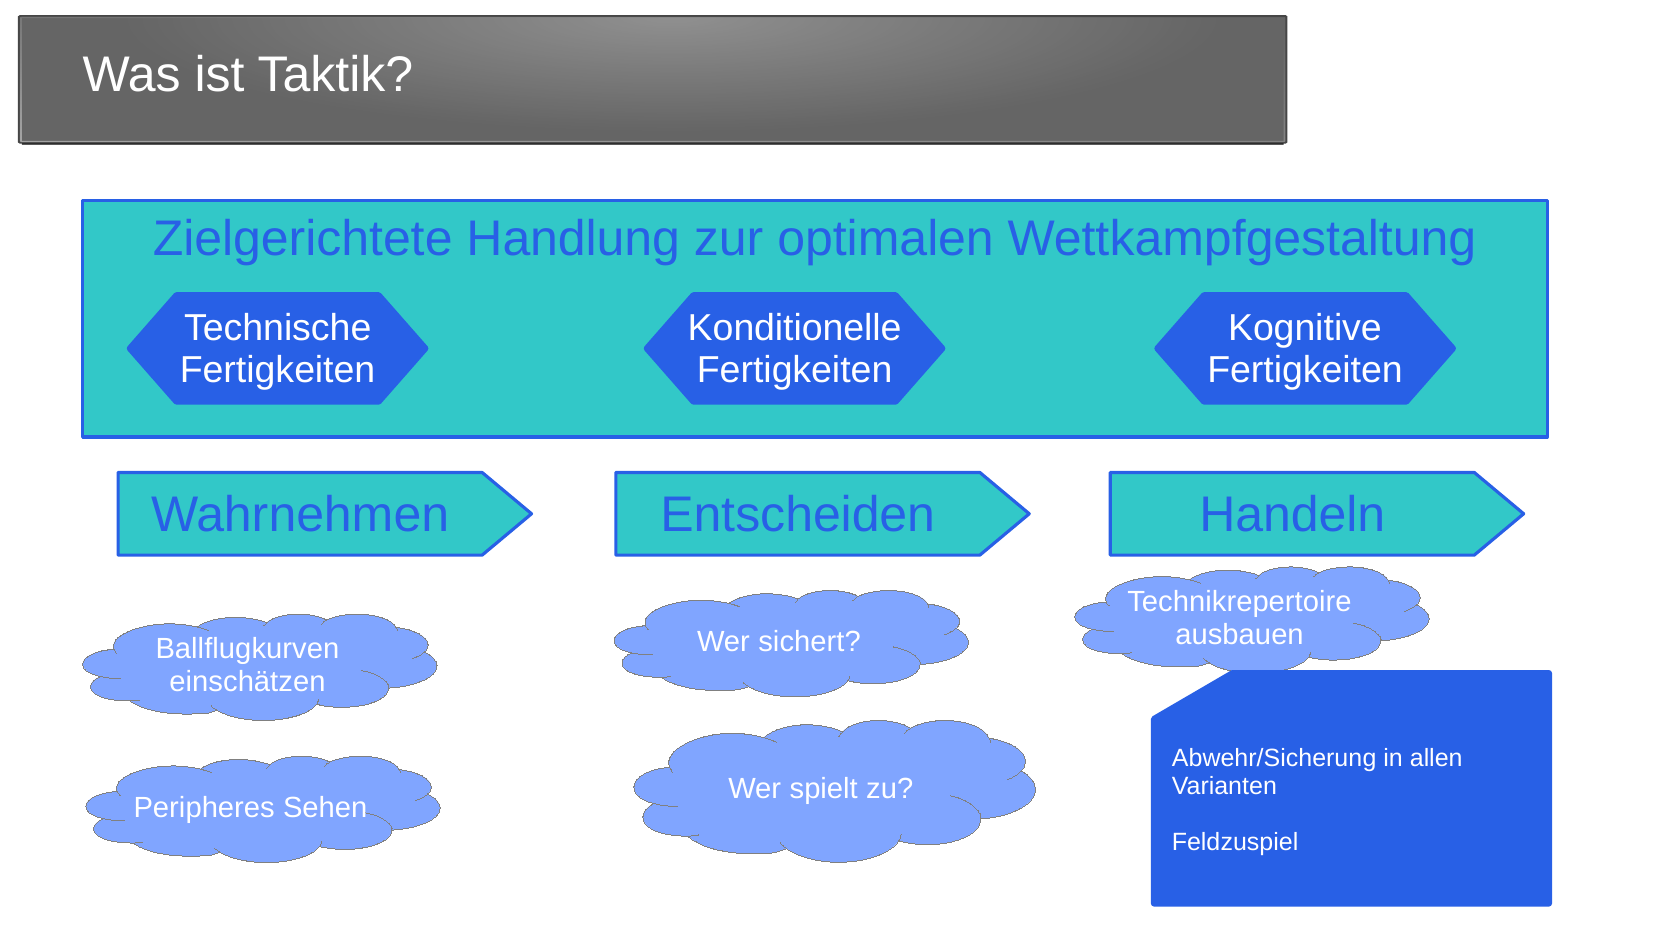

# Was ist Taktik?
Zielgerichtete Handlung zur optimalen Wettkampfgestaltung
Technische
Fertigkeiten
Konditionelle
Fertigkeiten
Kognitive
Fertigkeiten
Wahrnehmen
Entscheiden
Handeln
Technikrepertoire
ausbauen
Wer sichert?
Ballflugkurven
einschätzen
Abwehr/Sicherung in allen
Varianten
Feldzuspiel
Wer spielt zu?
Peripheres Sehen